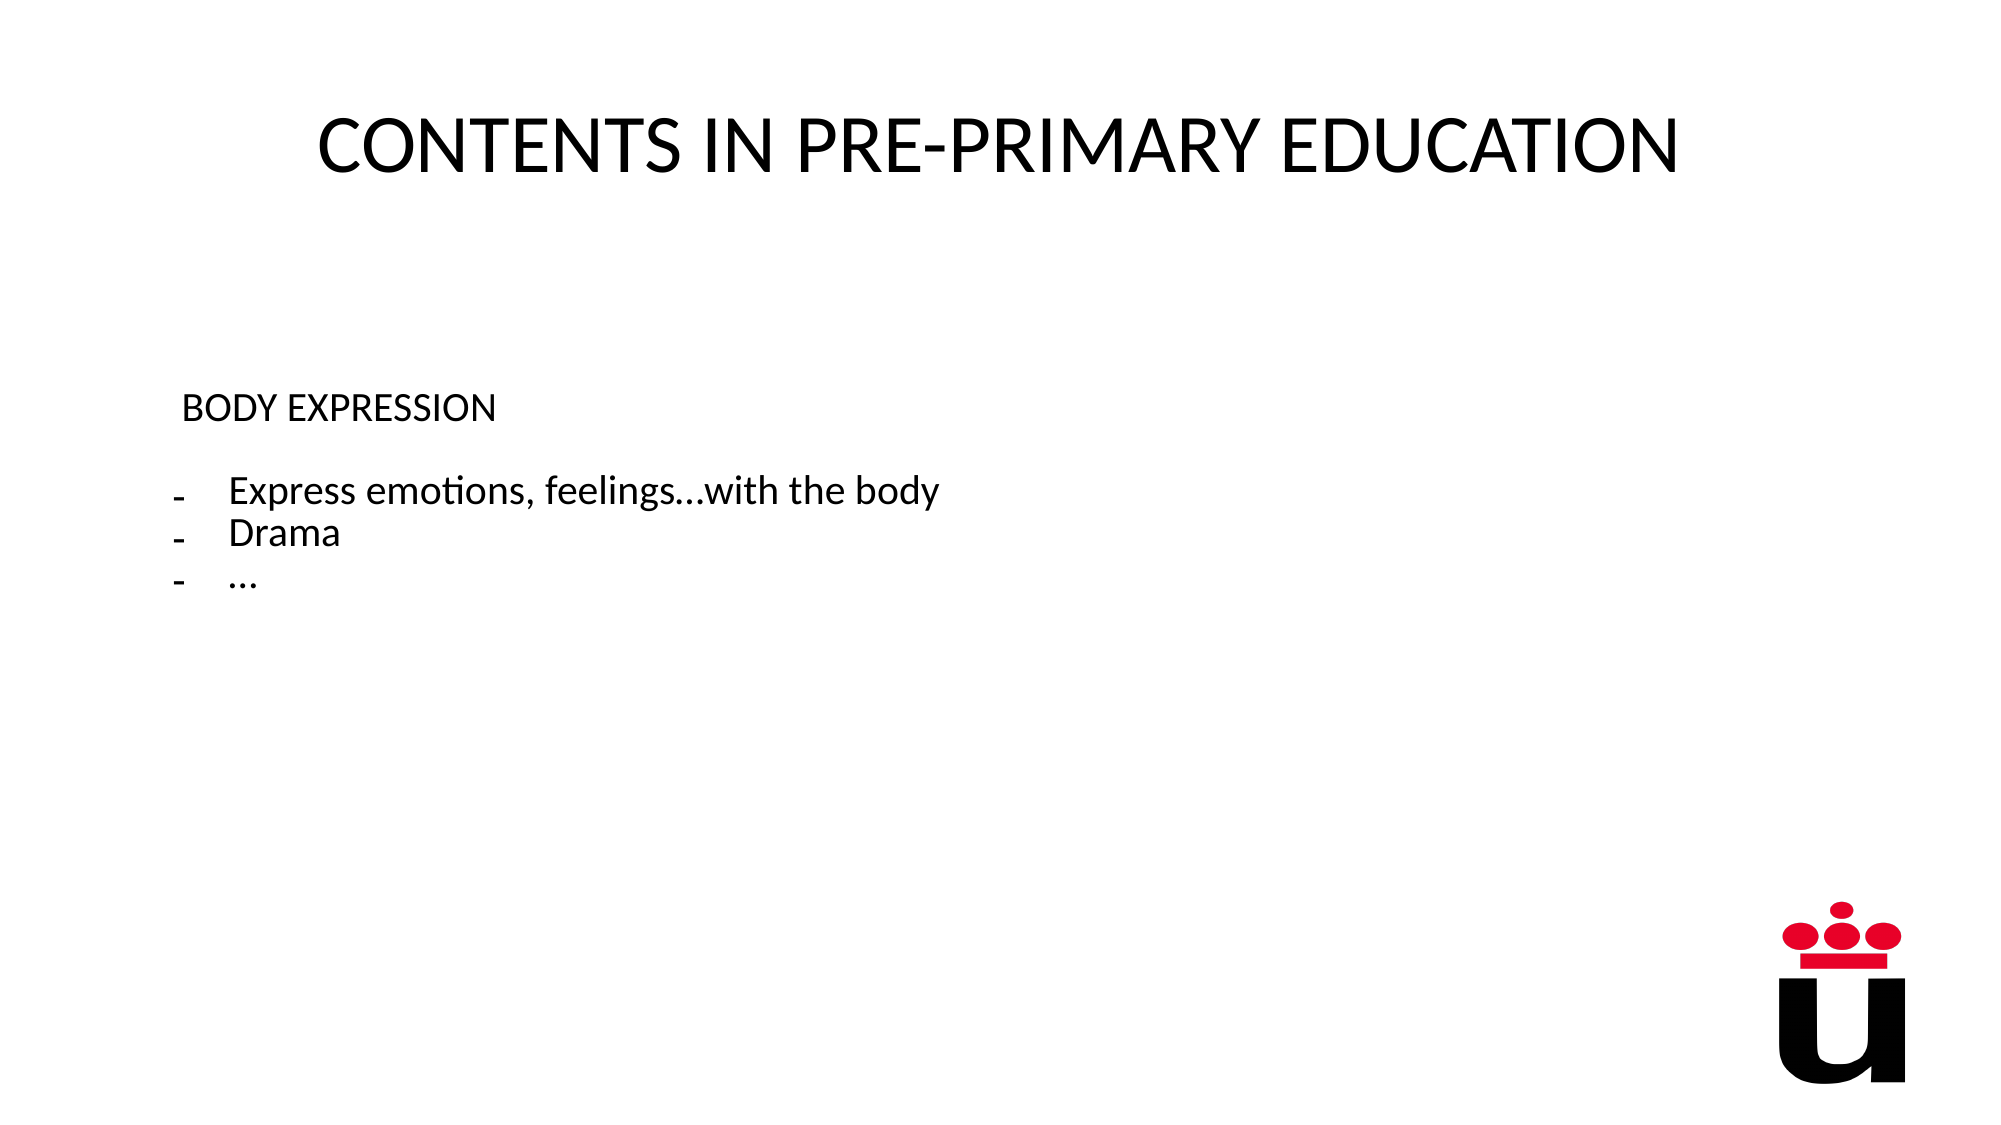

# CONTENTS IN PRE-PRIMARY EDUCATION
 BODY EXPRESSION
Express emotions, feelings…with the body
Drama
…